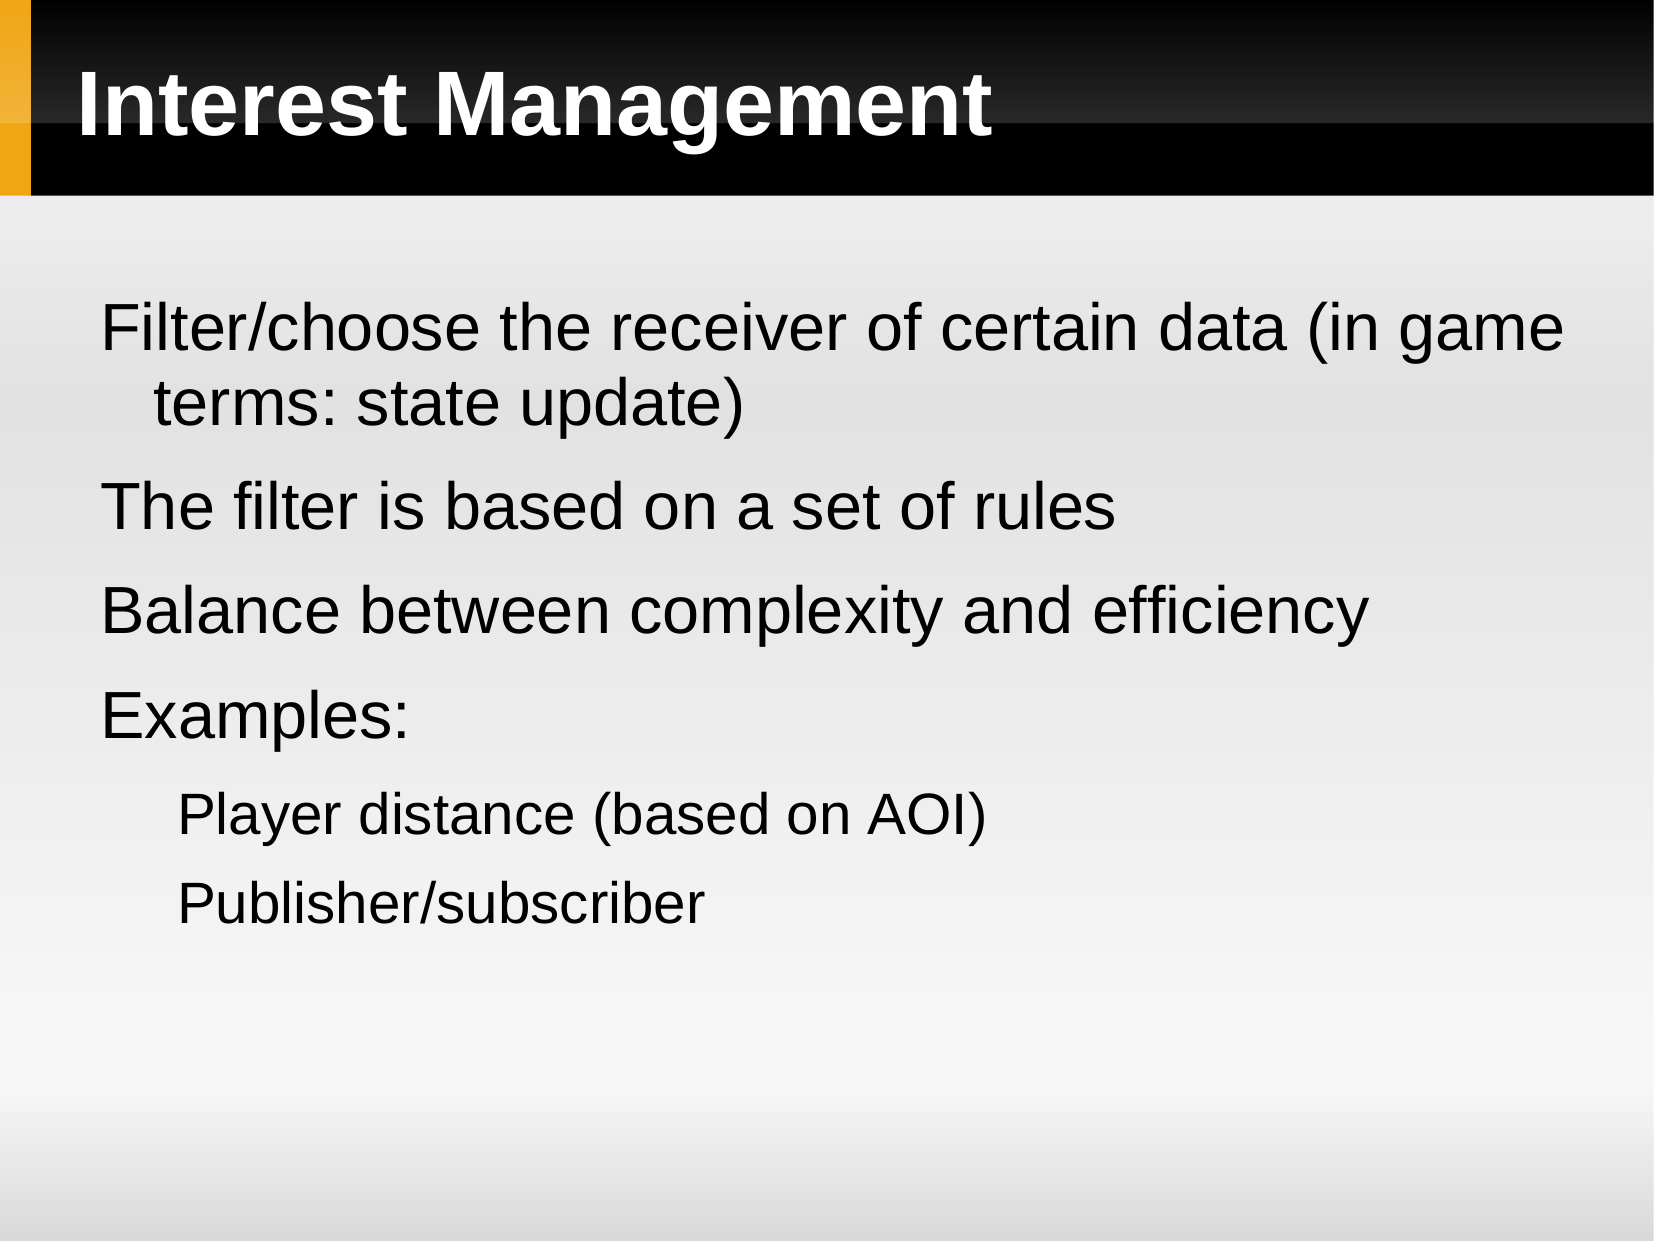

# Interest Management
Filter/choose the receiver of certain data (in game terms: state update)
The filter is based on a set of rules
Balance between complexity and efficiency
Examples:
Player distance (based on AOI)
Publisher/subscriber